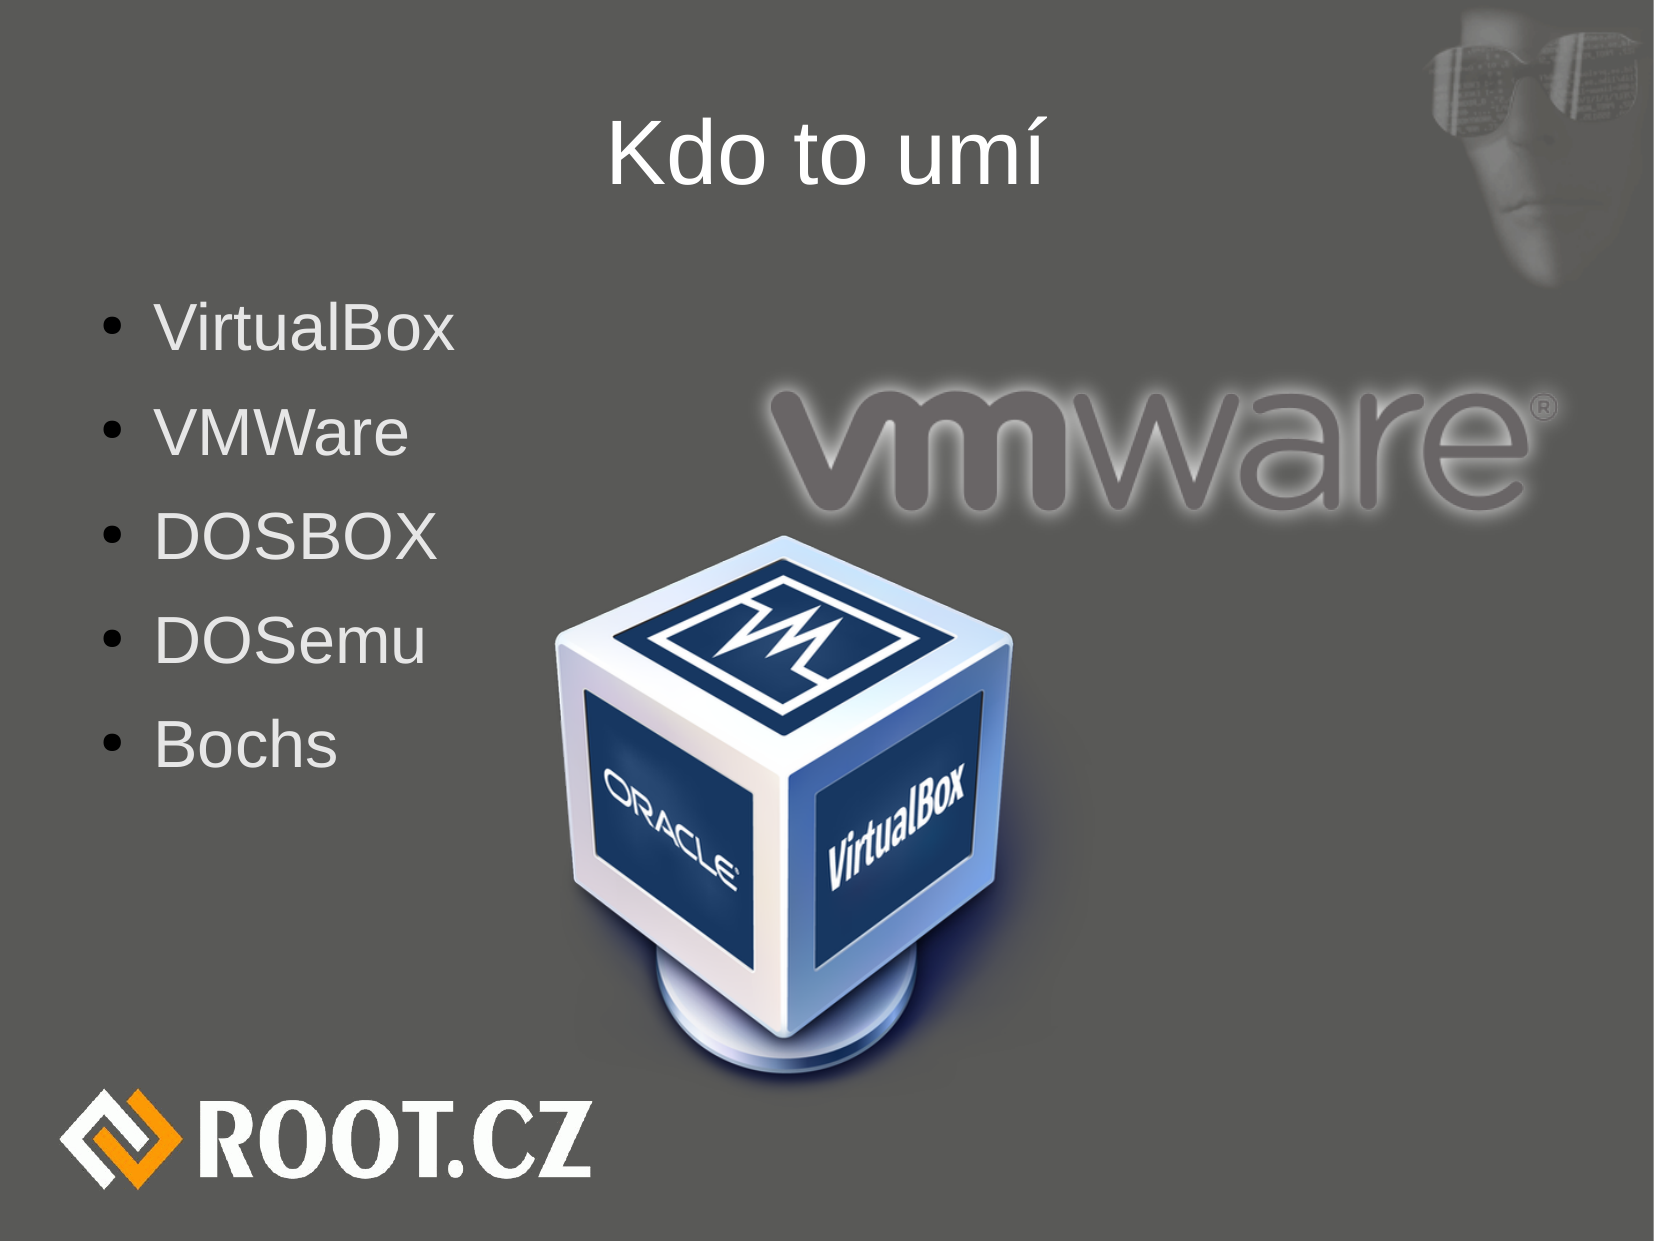

# Kdo to umí
VirtualBox
VMWare
DOSBOX
DOSemu
Bochs